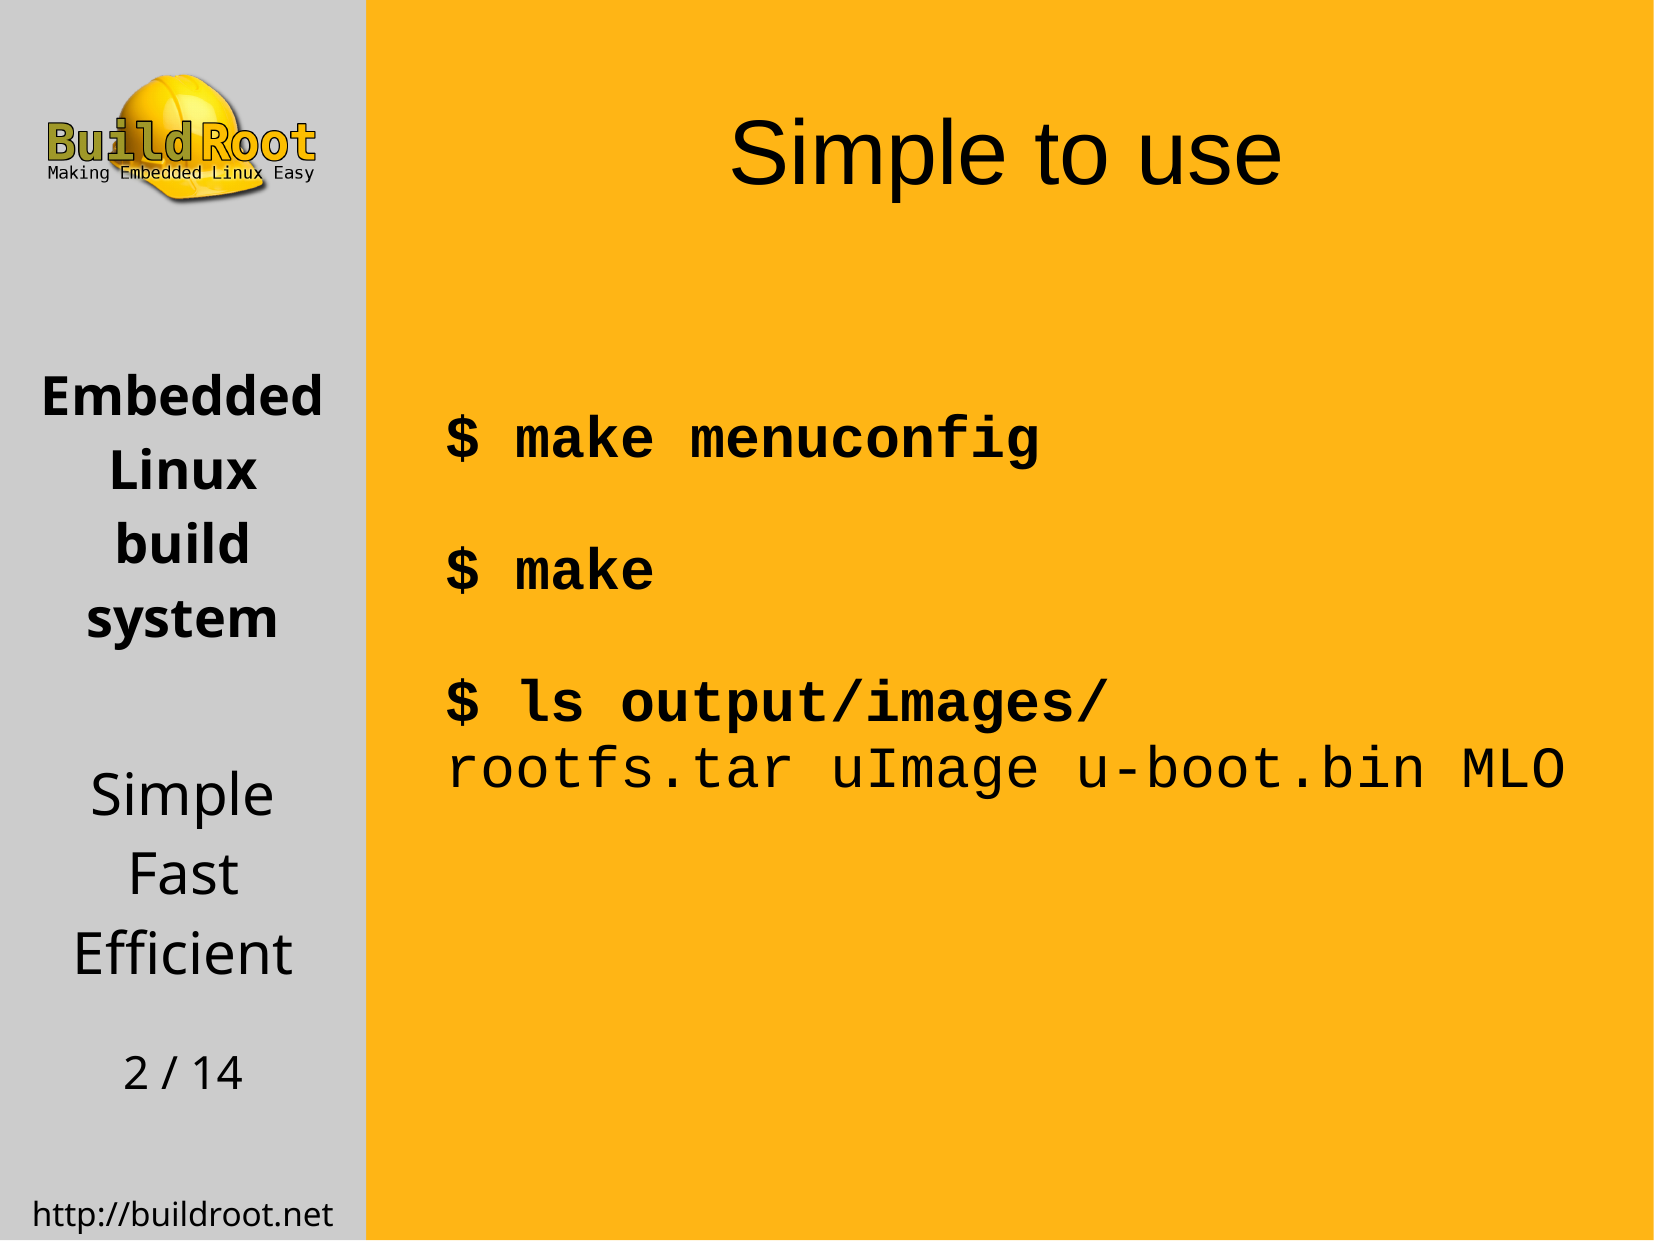

# Simple to use
$ make menuconfig
$ make
$ ls output/images/
rootfs.tar uImage u-boot.bin MLO